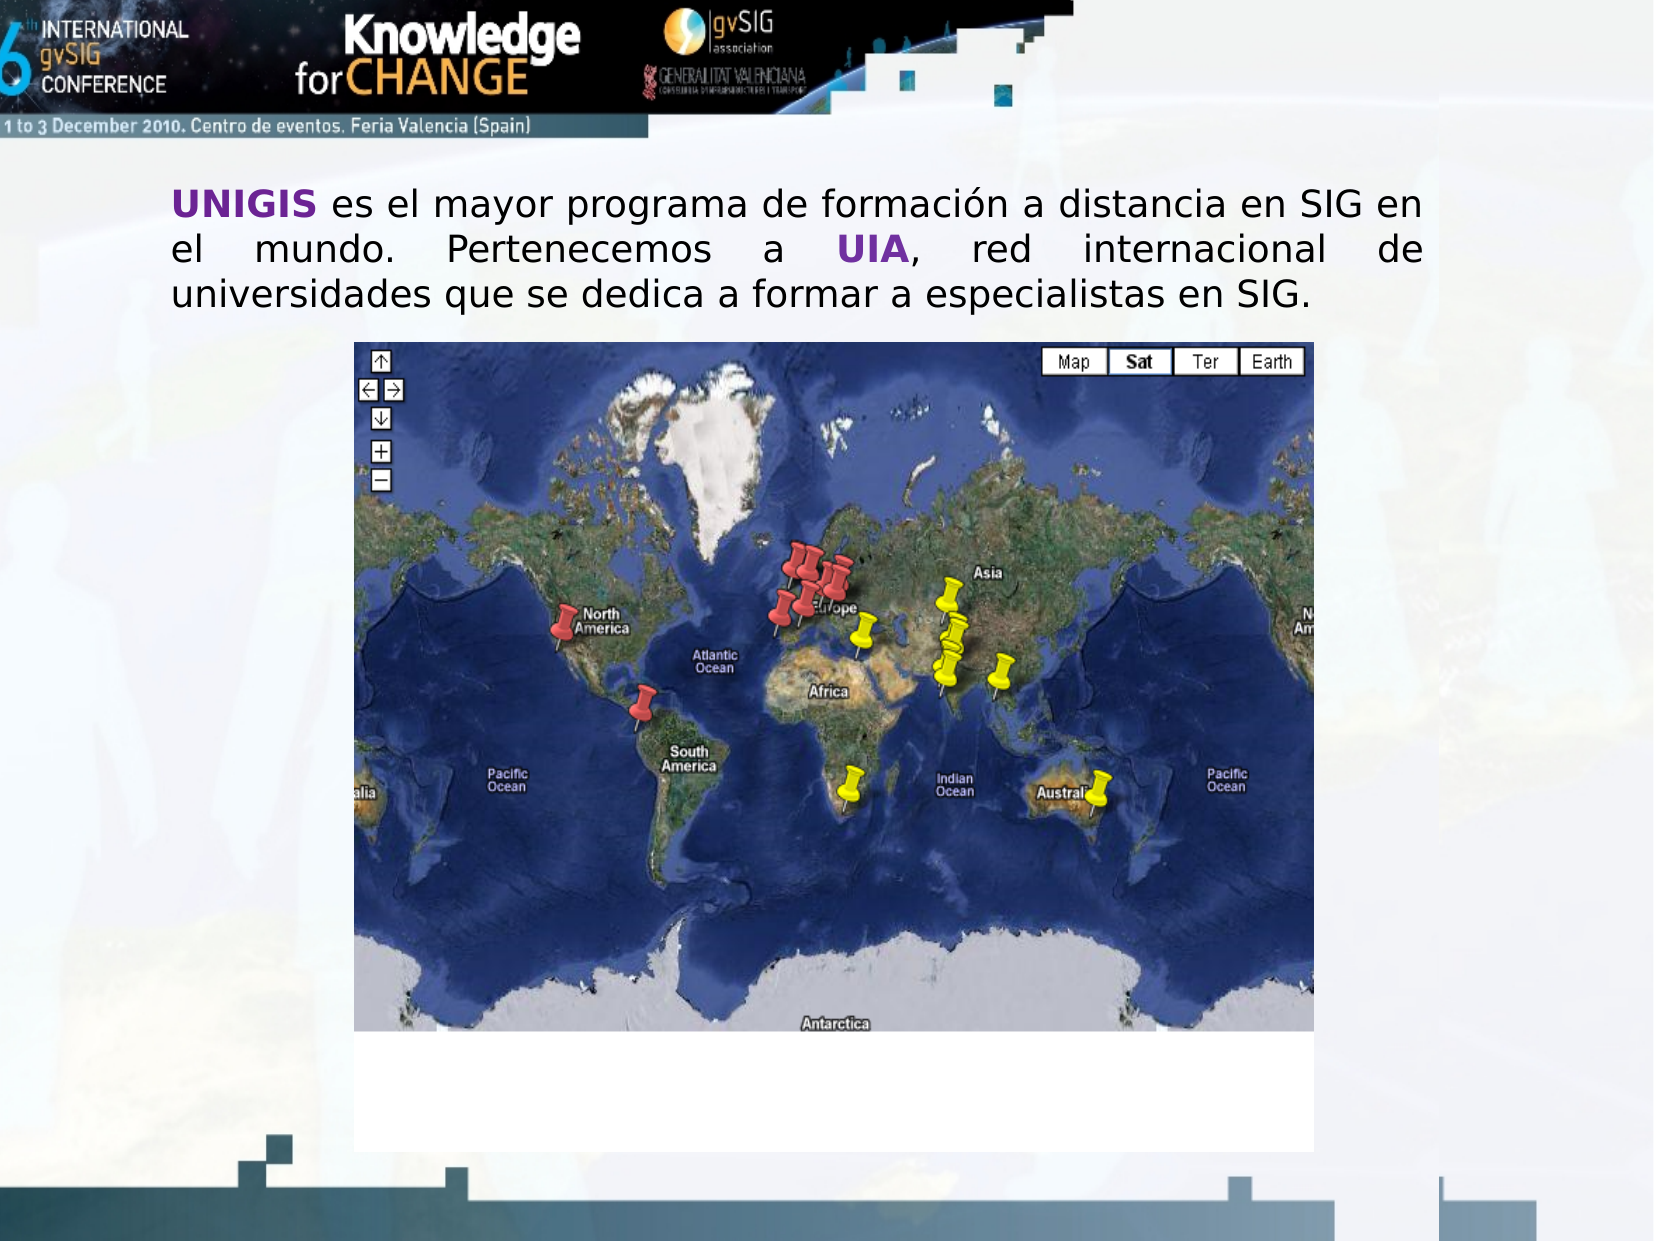

UNIGIS es el mayor programa de formación a distancia en SIG en el mundo. Pertenecemos a UIA, red internacional de universidades que se dedica a formar a especialistas en SIG.